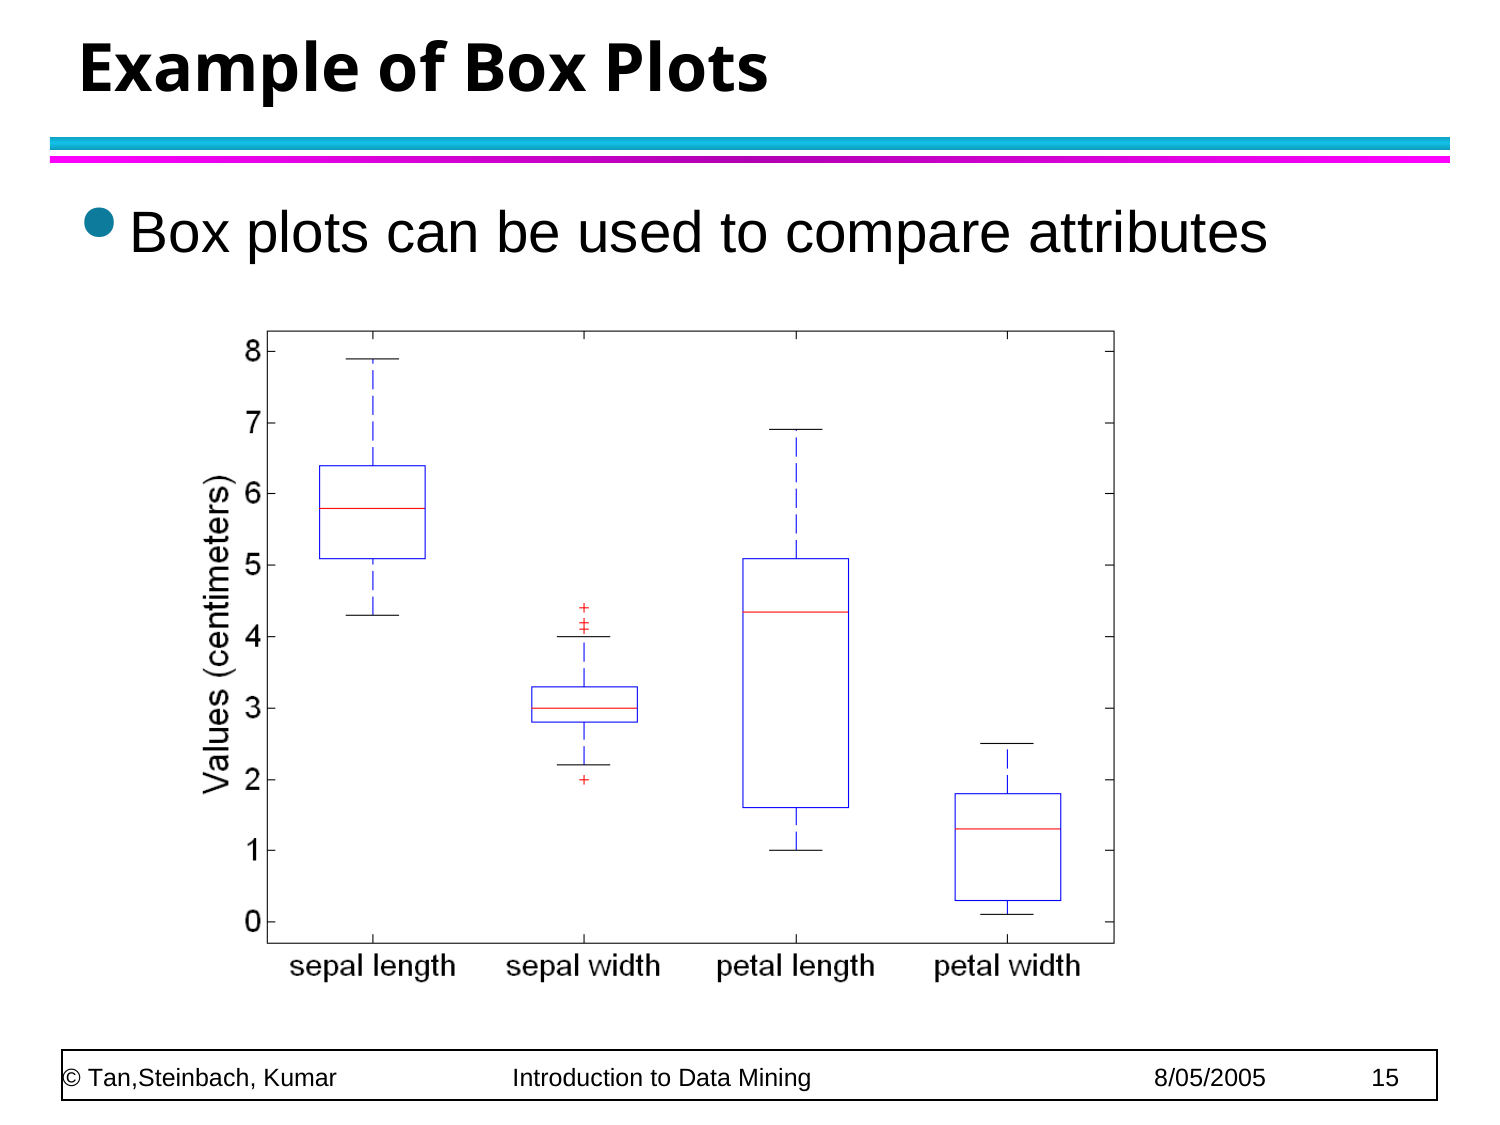

# Example of Box Plots
Box plots can be used to compare attributes